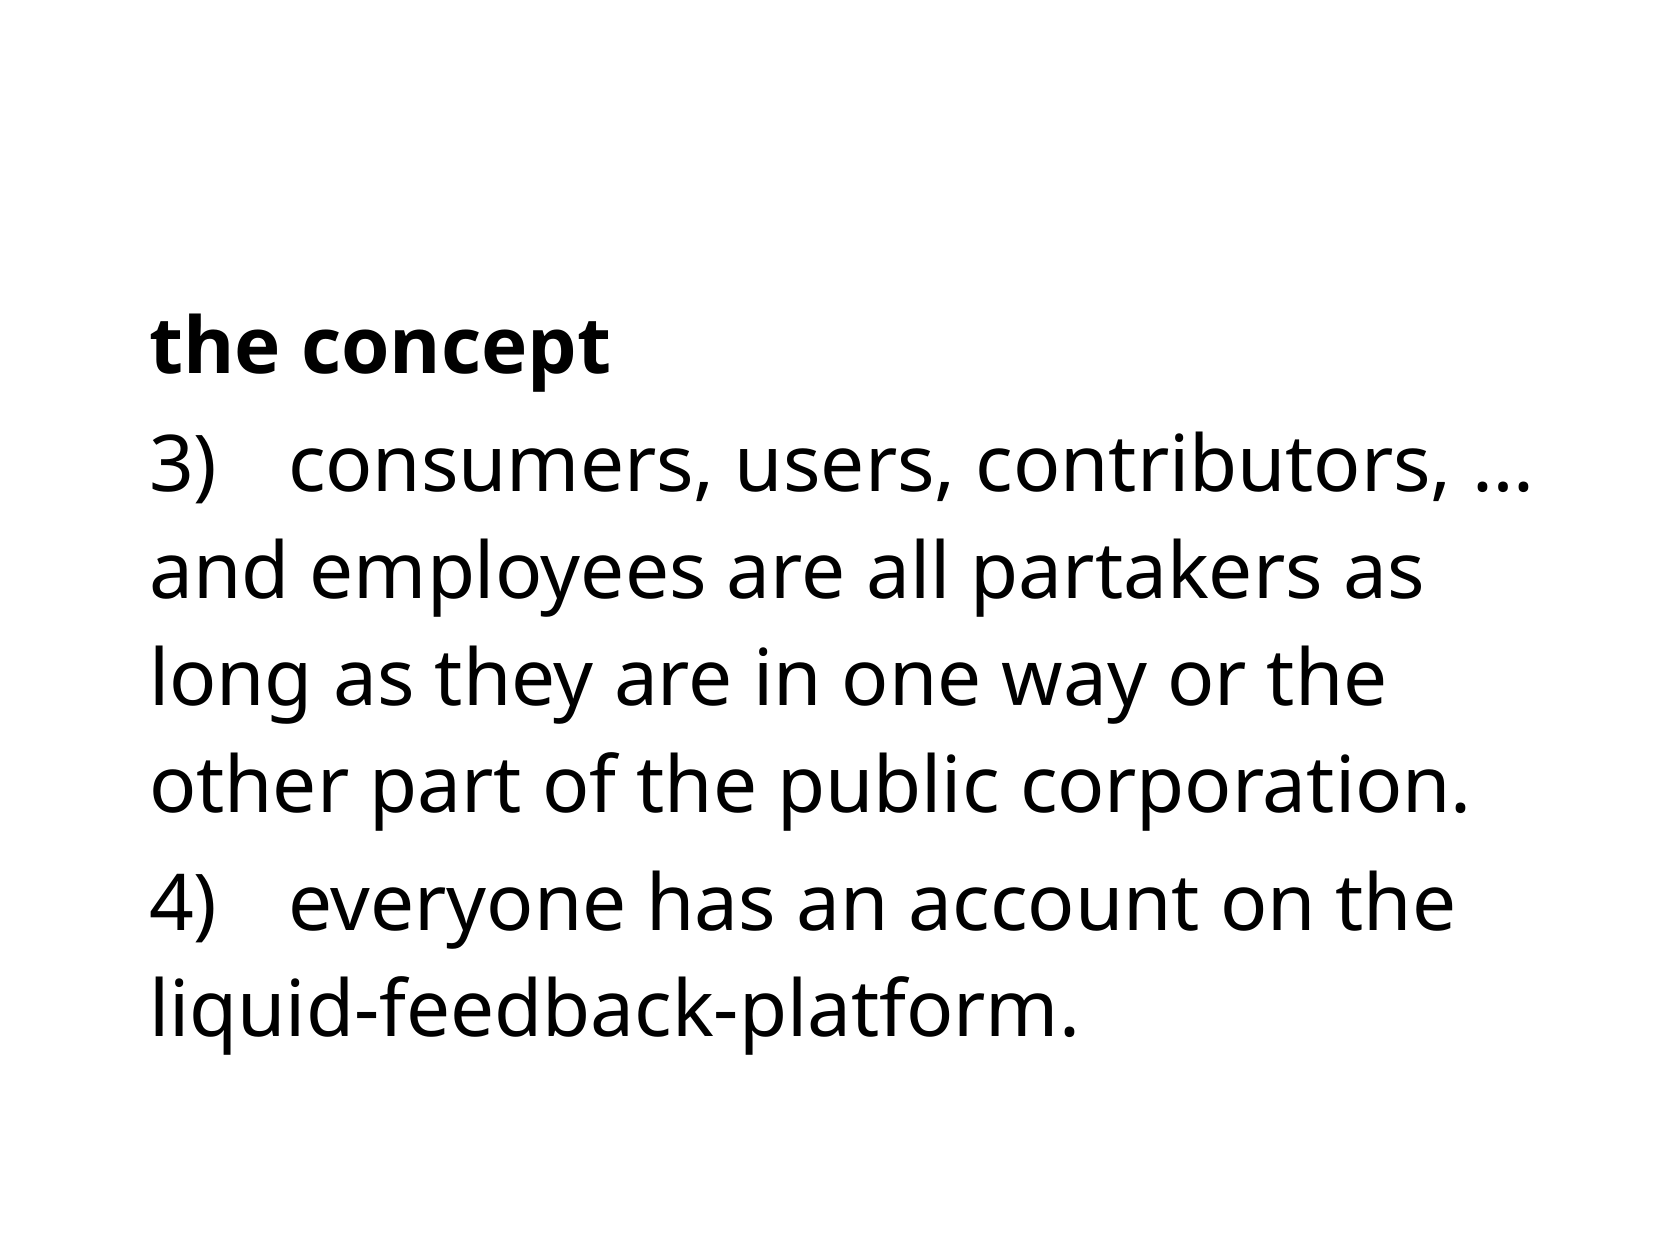

# the concept
3) 	consumers, users, contributors, … and employees are all partakers as long as they are in one way or the other part of the public corporation.
4) 	everyone has an account on the liquid-feedback-platform.